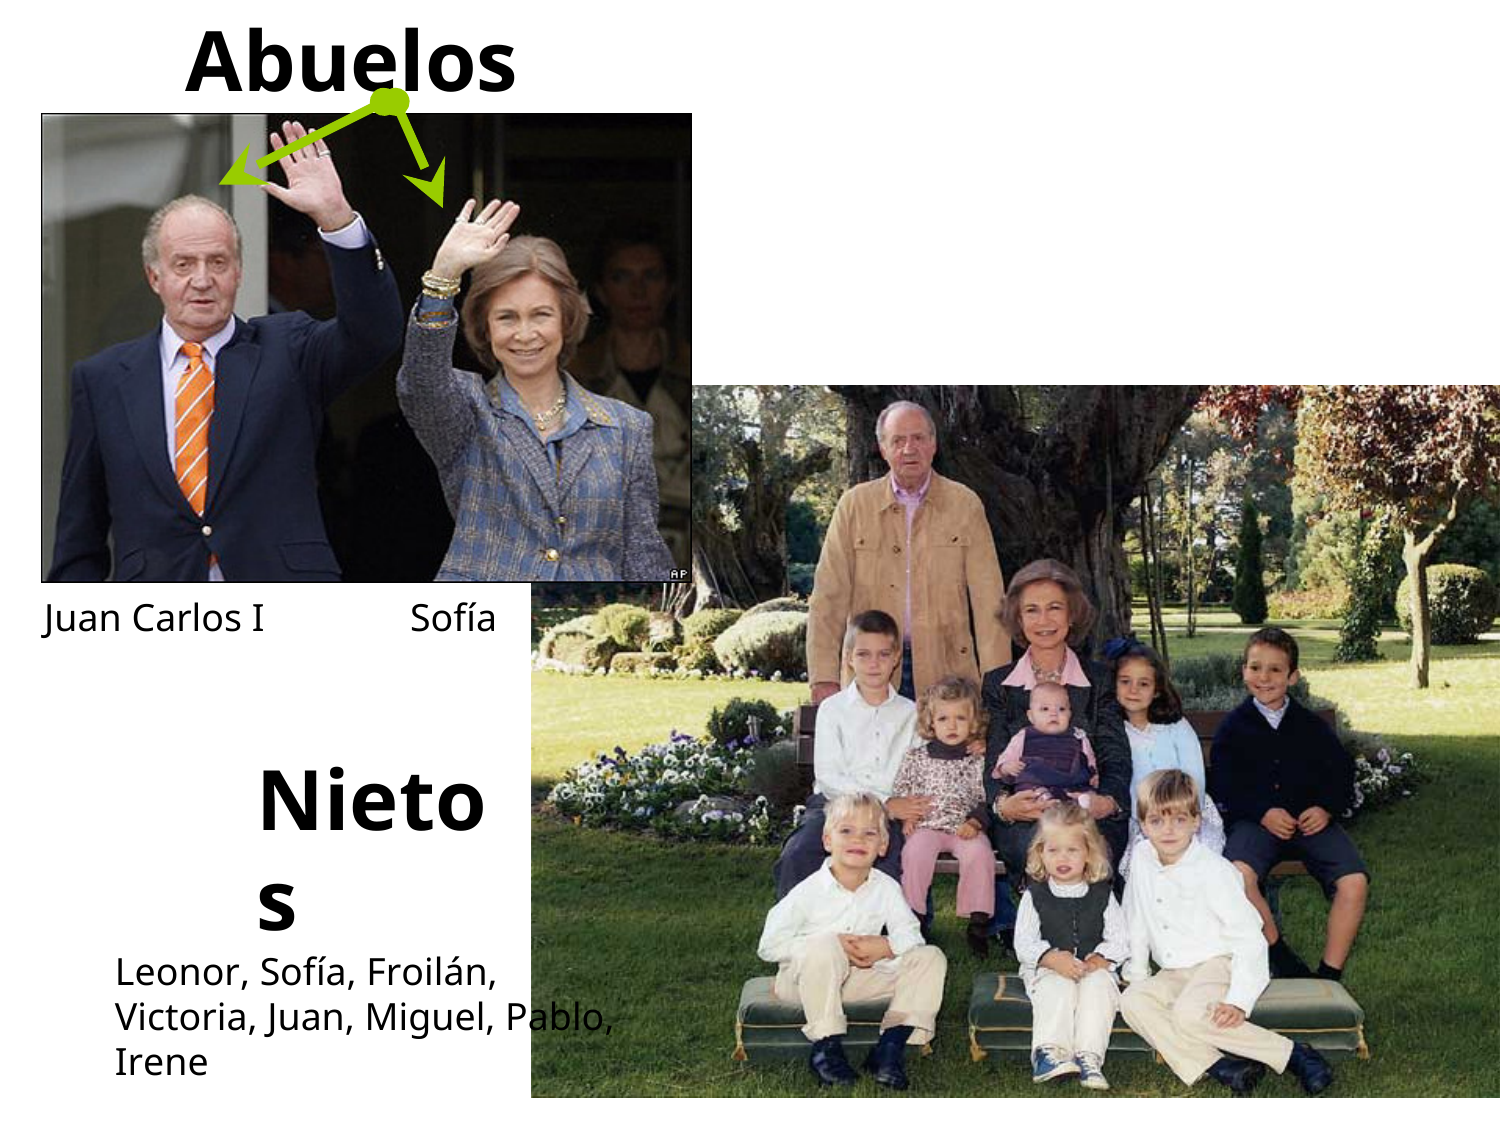

Abuelos
Juan Carlos I
Sofía
Nietos
Leonor, Sofía, Froilán, Victoria, Juan, Miguel, Pablo, Irene